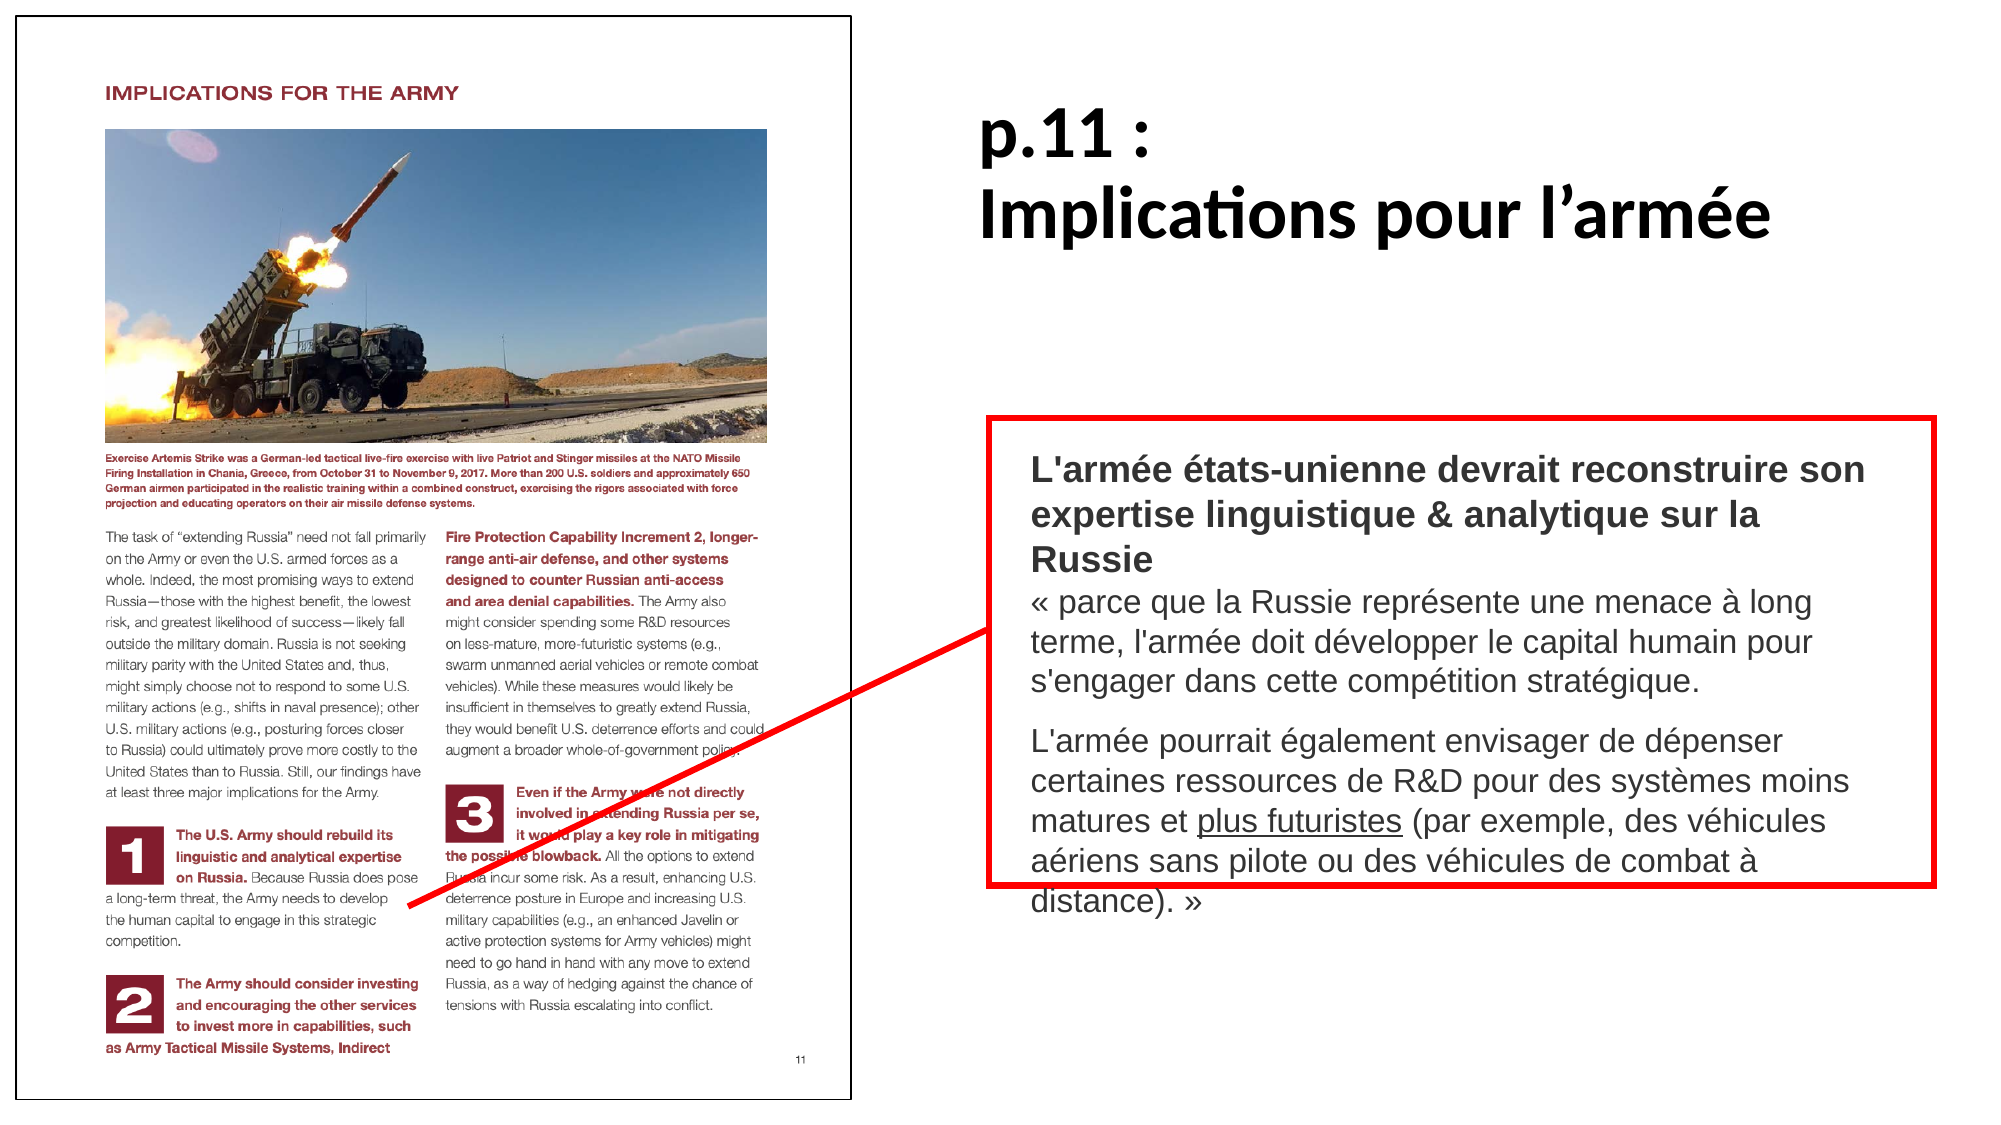

# p.11 : Implications pour l’armée
L'armée états-unienne devrait reconstruire son expertise linguistique & analytique sur la Russie
« parce que la Russie représente une menace à long terme, l'armée doit développer le capital humain pour s'engager dans cette compétition stratégique.
L'armée pourrait également envisager de dépenser certaines ressources de R&D pour des systèmes moins matures et plus futuristes (par exemple, des véhicules aériens sans pilote ou des véhicules de combat à distance). »